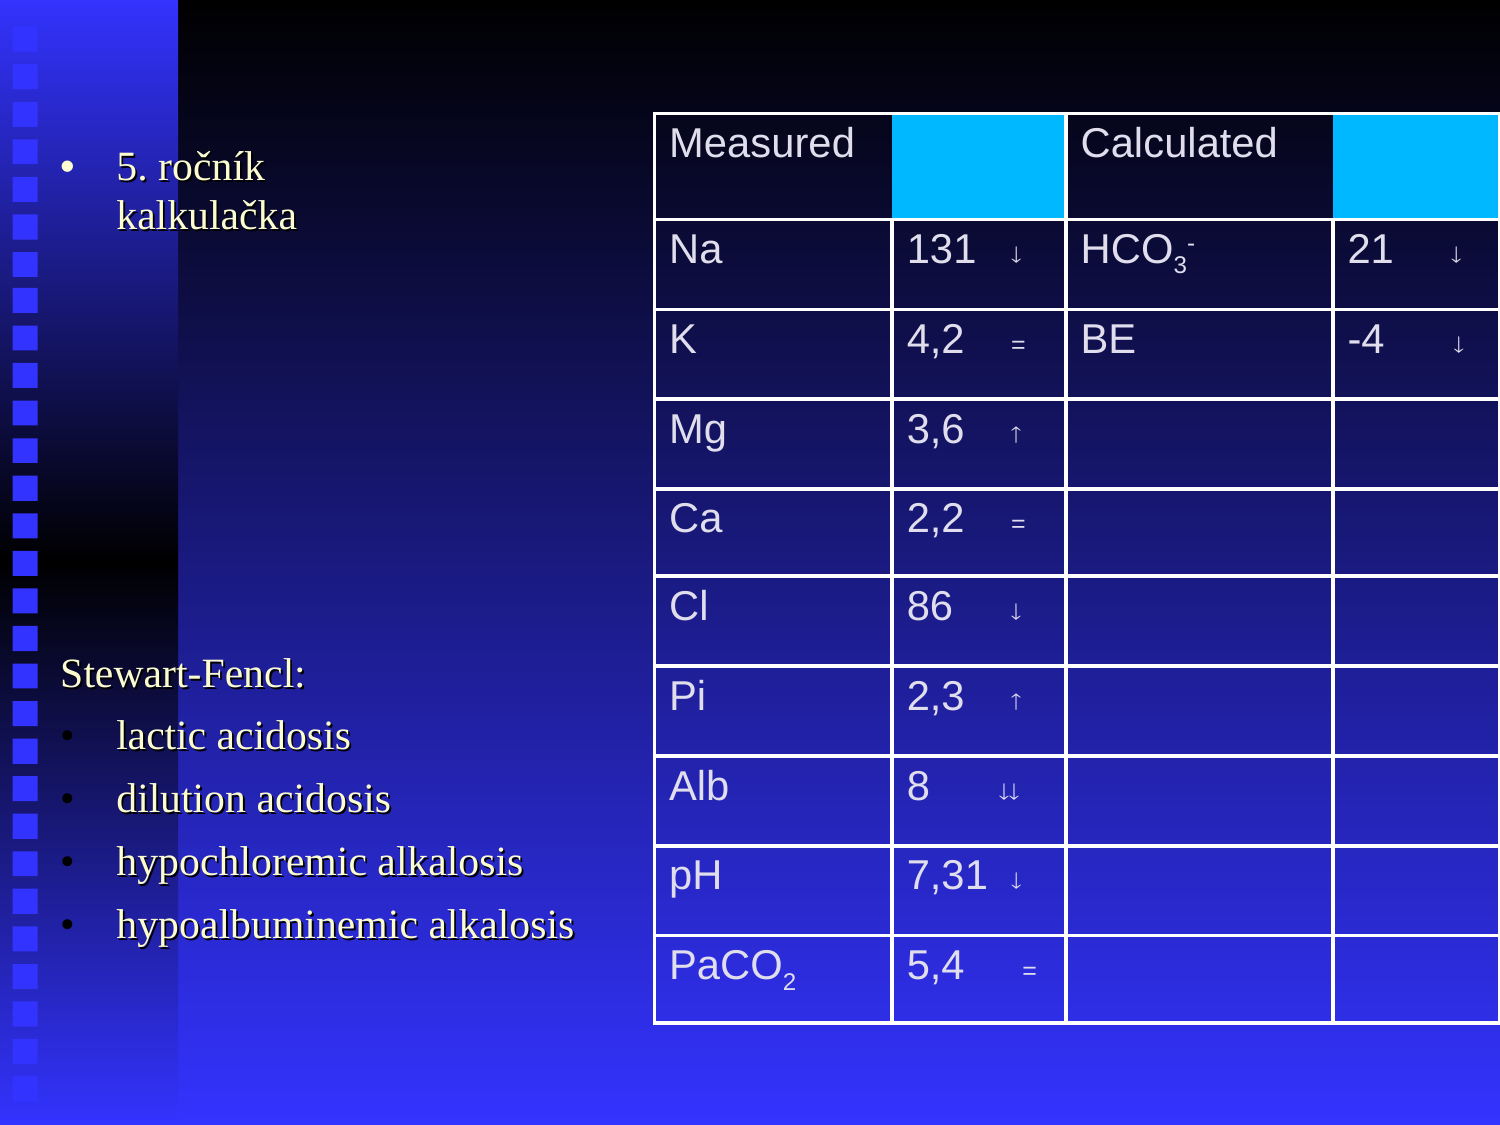

| Measured | | Calculated | |
| --- | --- | --- | --- |
| Na | 131  | HCO3- | 21  |
| K | 4,2 = | BE | -4  |
| Mg | 3,6  | | |
| Ca | 2,2 = | | |
| Cl | 86  | | |
| Pi | 2,3  | | |
| Alb | 8  | | |
| pH | 7,31  | | |
| PaCO2 | 5,4 = | | |
# 5. ročník kalkulačka
Stewart-Fencl:
lactic acidosis
dilution acidosis
hypochloremic alkalosis
hypoalbuminemic alkalosis